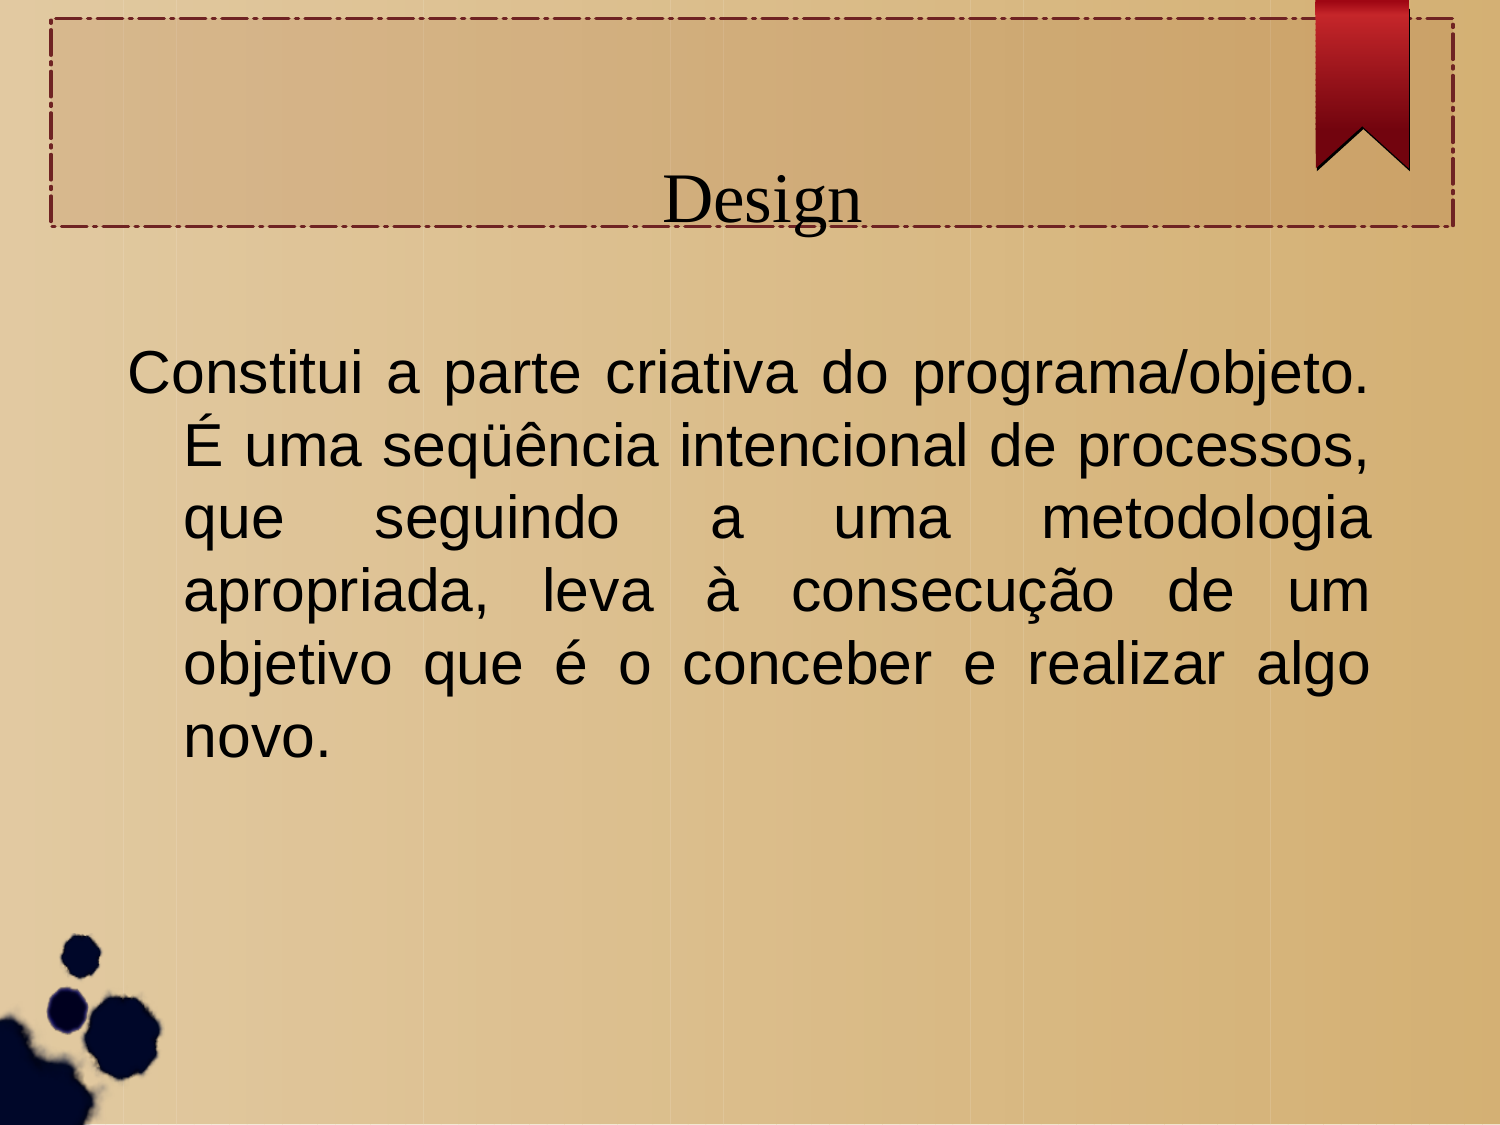

# Design
Constitui a parte criativa do programa/objeto. É uma seqüência intencional de processos, que seguindo a uma metodologia apropriada, leva à consecução de um objetivo que é o conceber e realizar algo novo.